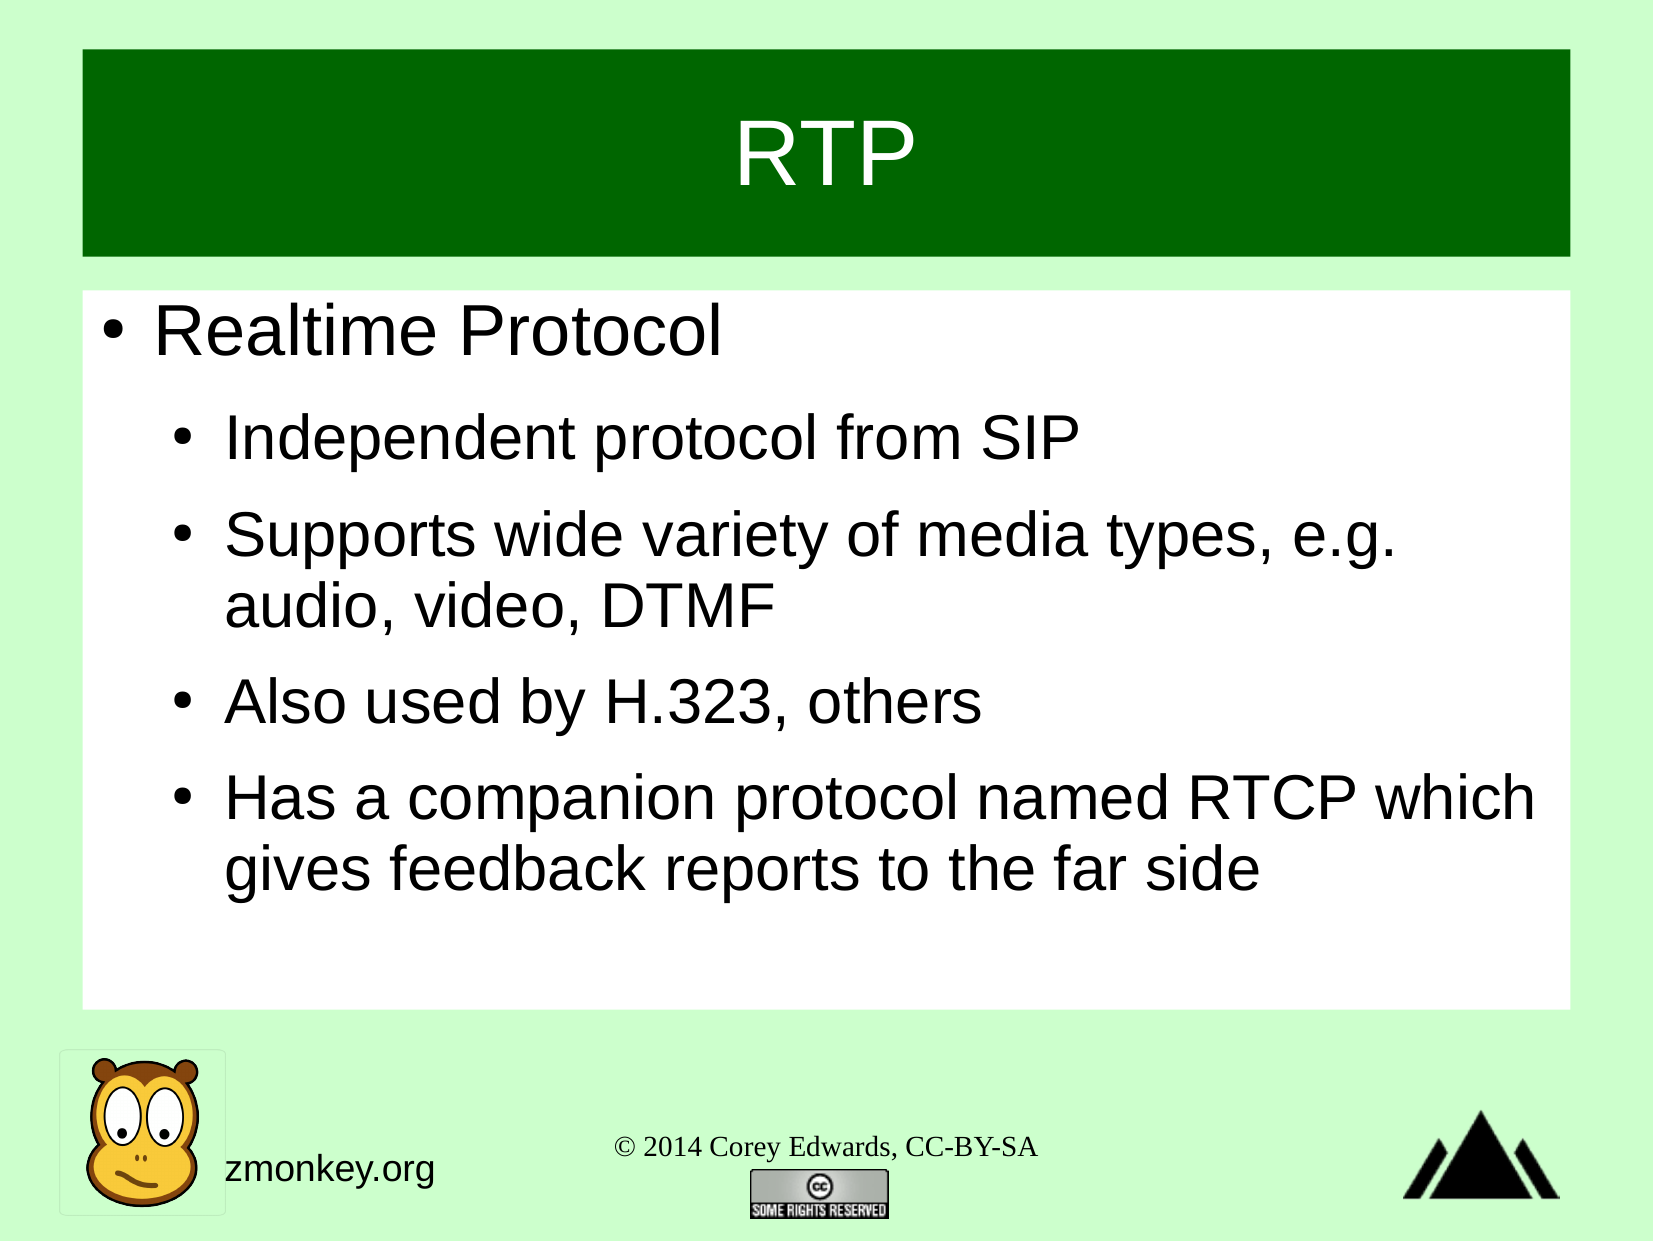

# RTP
Realtime Protocol
Independent protocol from SIP
Supports wide variety of media types, e.g. audio, video, DTMF
Also used by H.323, others
Has a companion protocol named RTCP which gives feedback reports to the far side